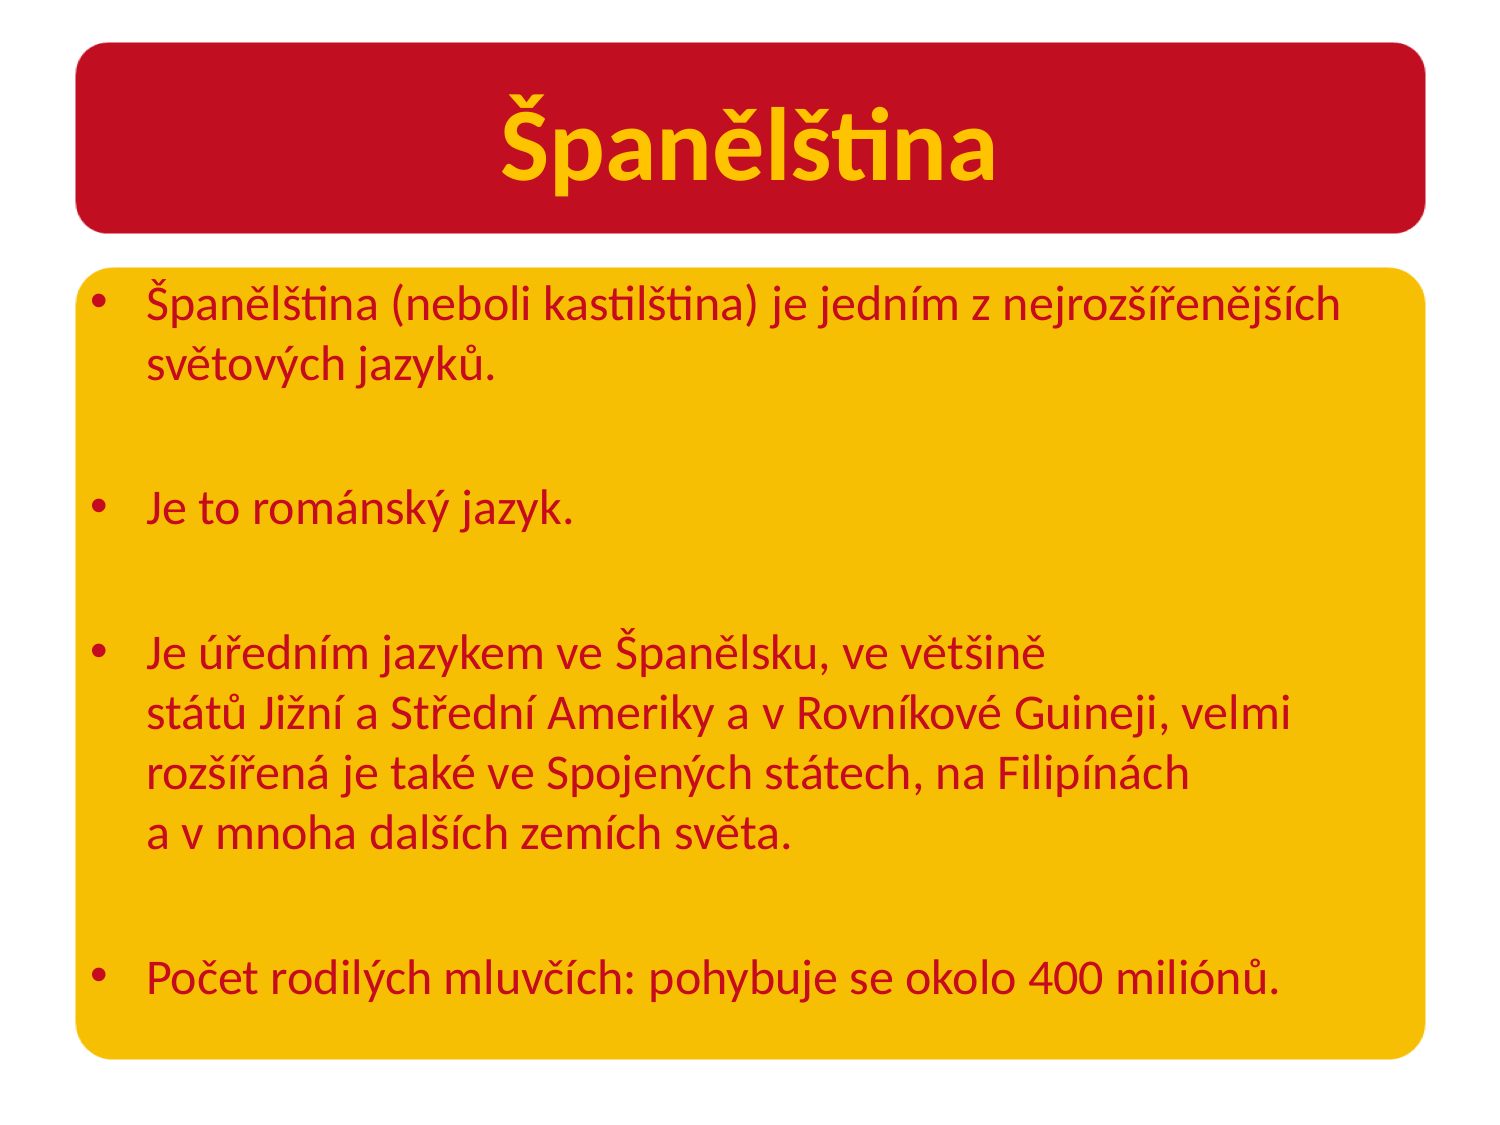

# Španělština
Španělština (neboli kastilština) je jedním z nejrozšířenějších světových jazyků.
Je to románský jazyk.
Je úředním jazykem ve Španělsku, ve většině států Jižní a Střední Ameriky a v Rovníkové Guineji, velmi rozšířená je také ve Spojených státech, na Filipínách 
a v mnoha dalších zemích světa.
Počet rodilých mluvčích: pohybuje se okolo 400 miliónů.